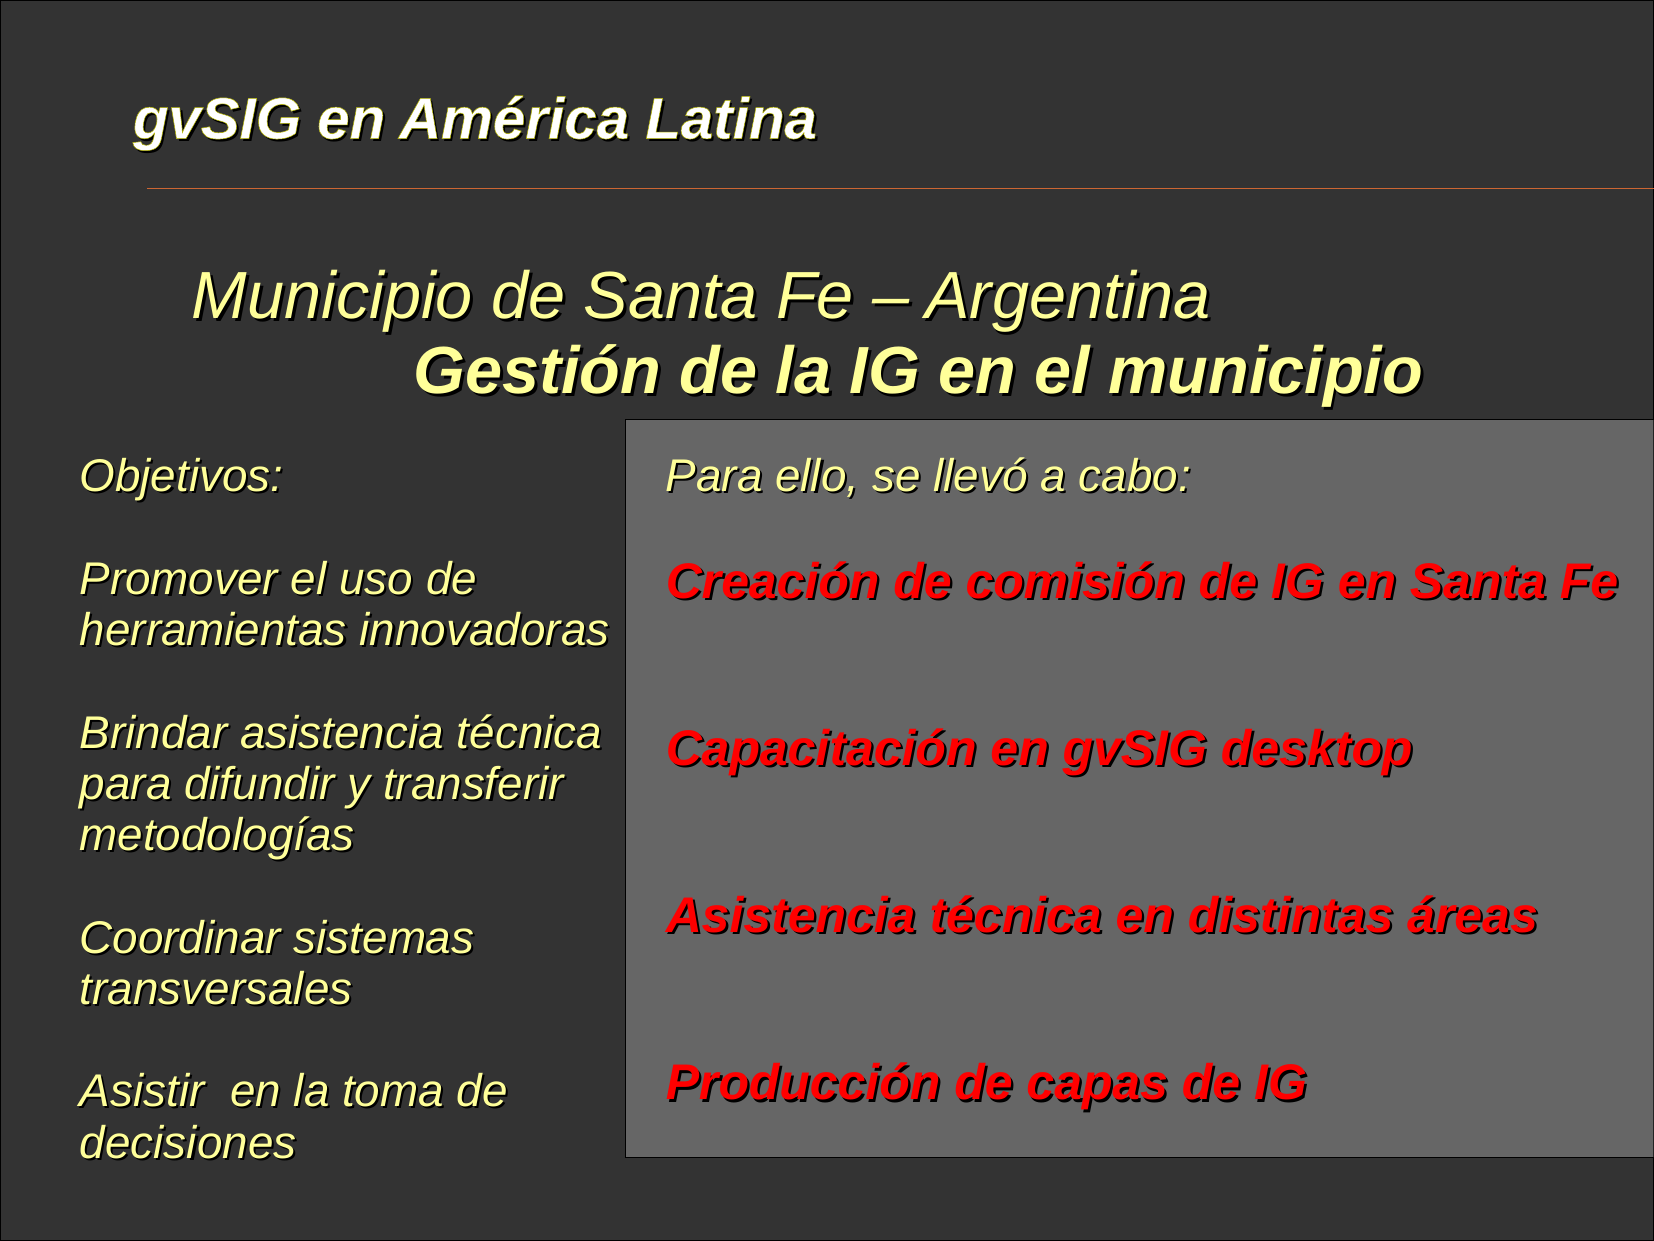

gvSIG en América Latina
Municipio de Santa Fe – Argentina
			Gestión de la IG en el municipio
Objetivos:
Promover el uso de herramientas innovadoras
Brindar asistencia técnica para difundir y transferir metodologías
Coordinar sistemas transversales
Asistir en la toma de decisiones
Para ello, se llevó a cabo:
Creación de comisión de IG en Santa Fe
Capacitación en gvSIG desktop
Asistencia técnica en distintas áreas
Producción de capas de IG